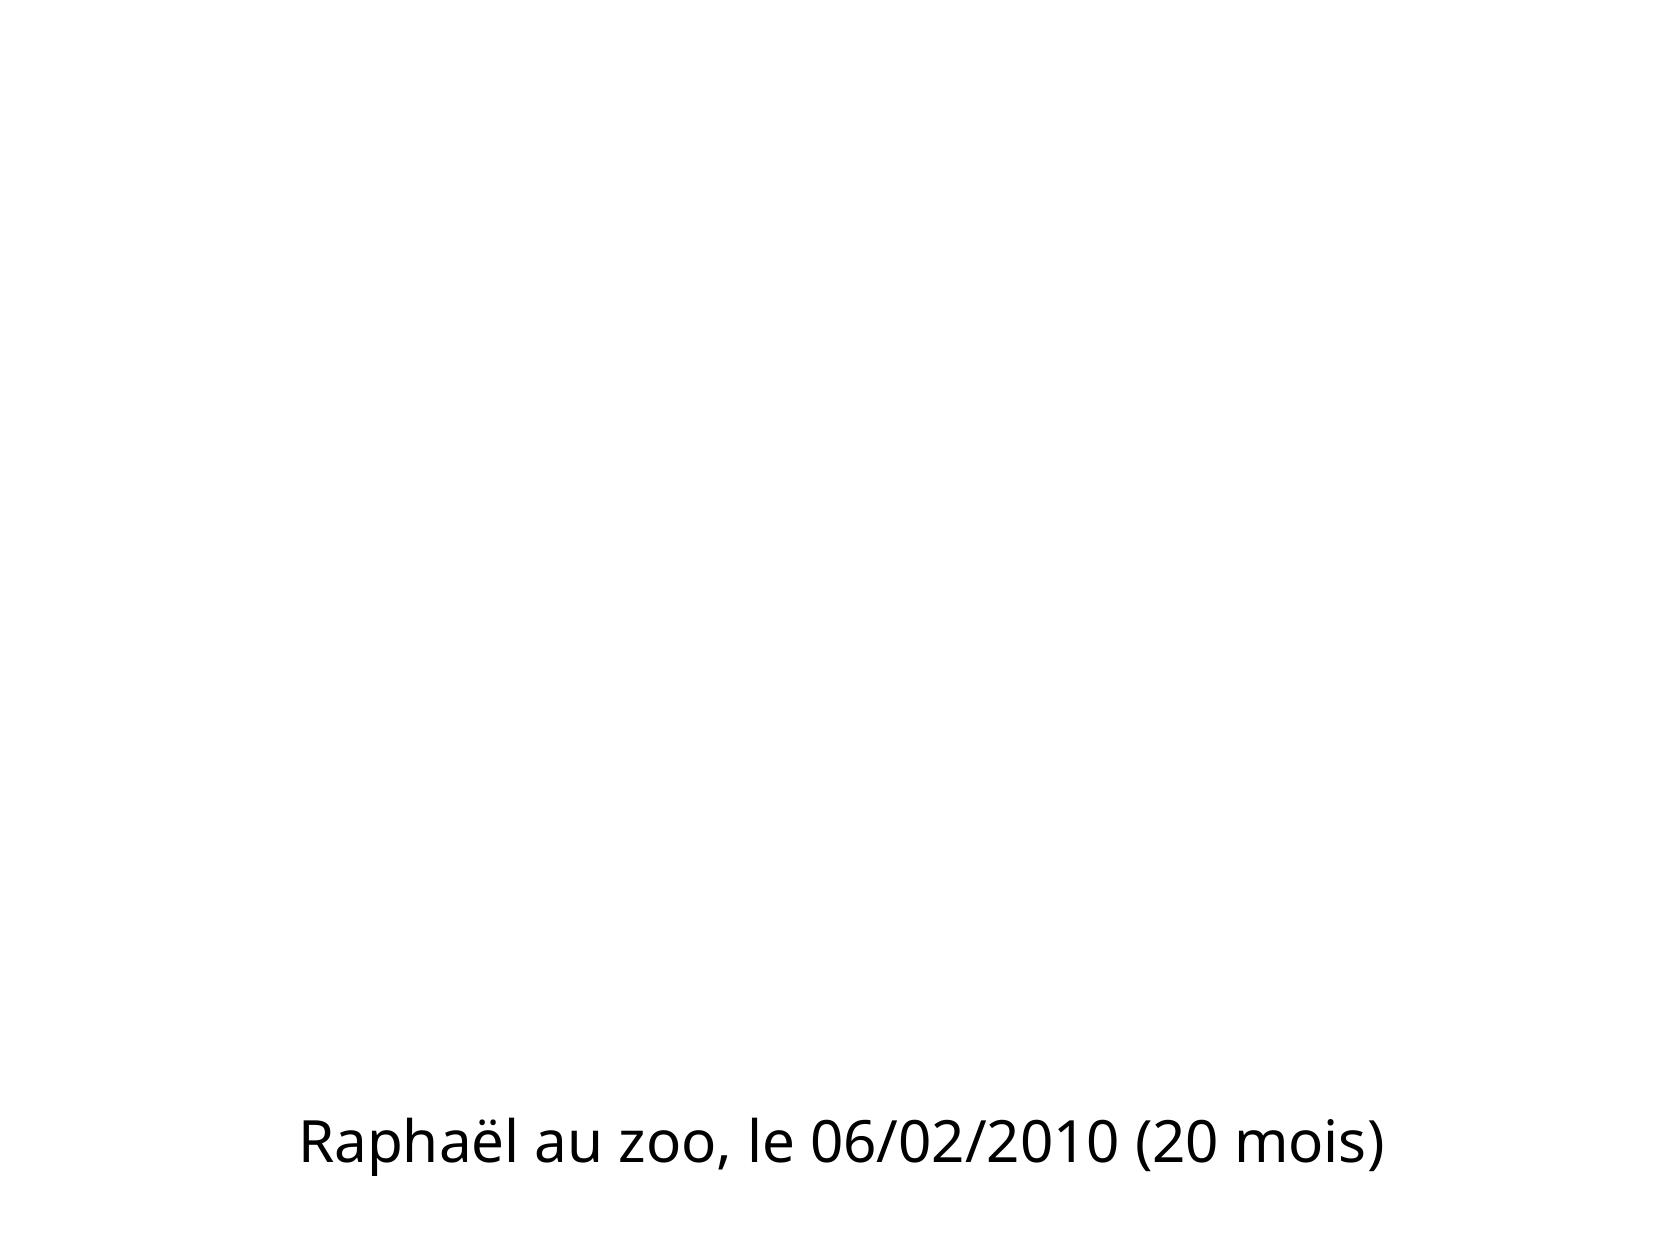

Raphaël au zoo, le 06/02/2010 (20 mois)